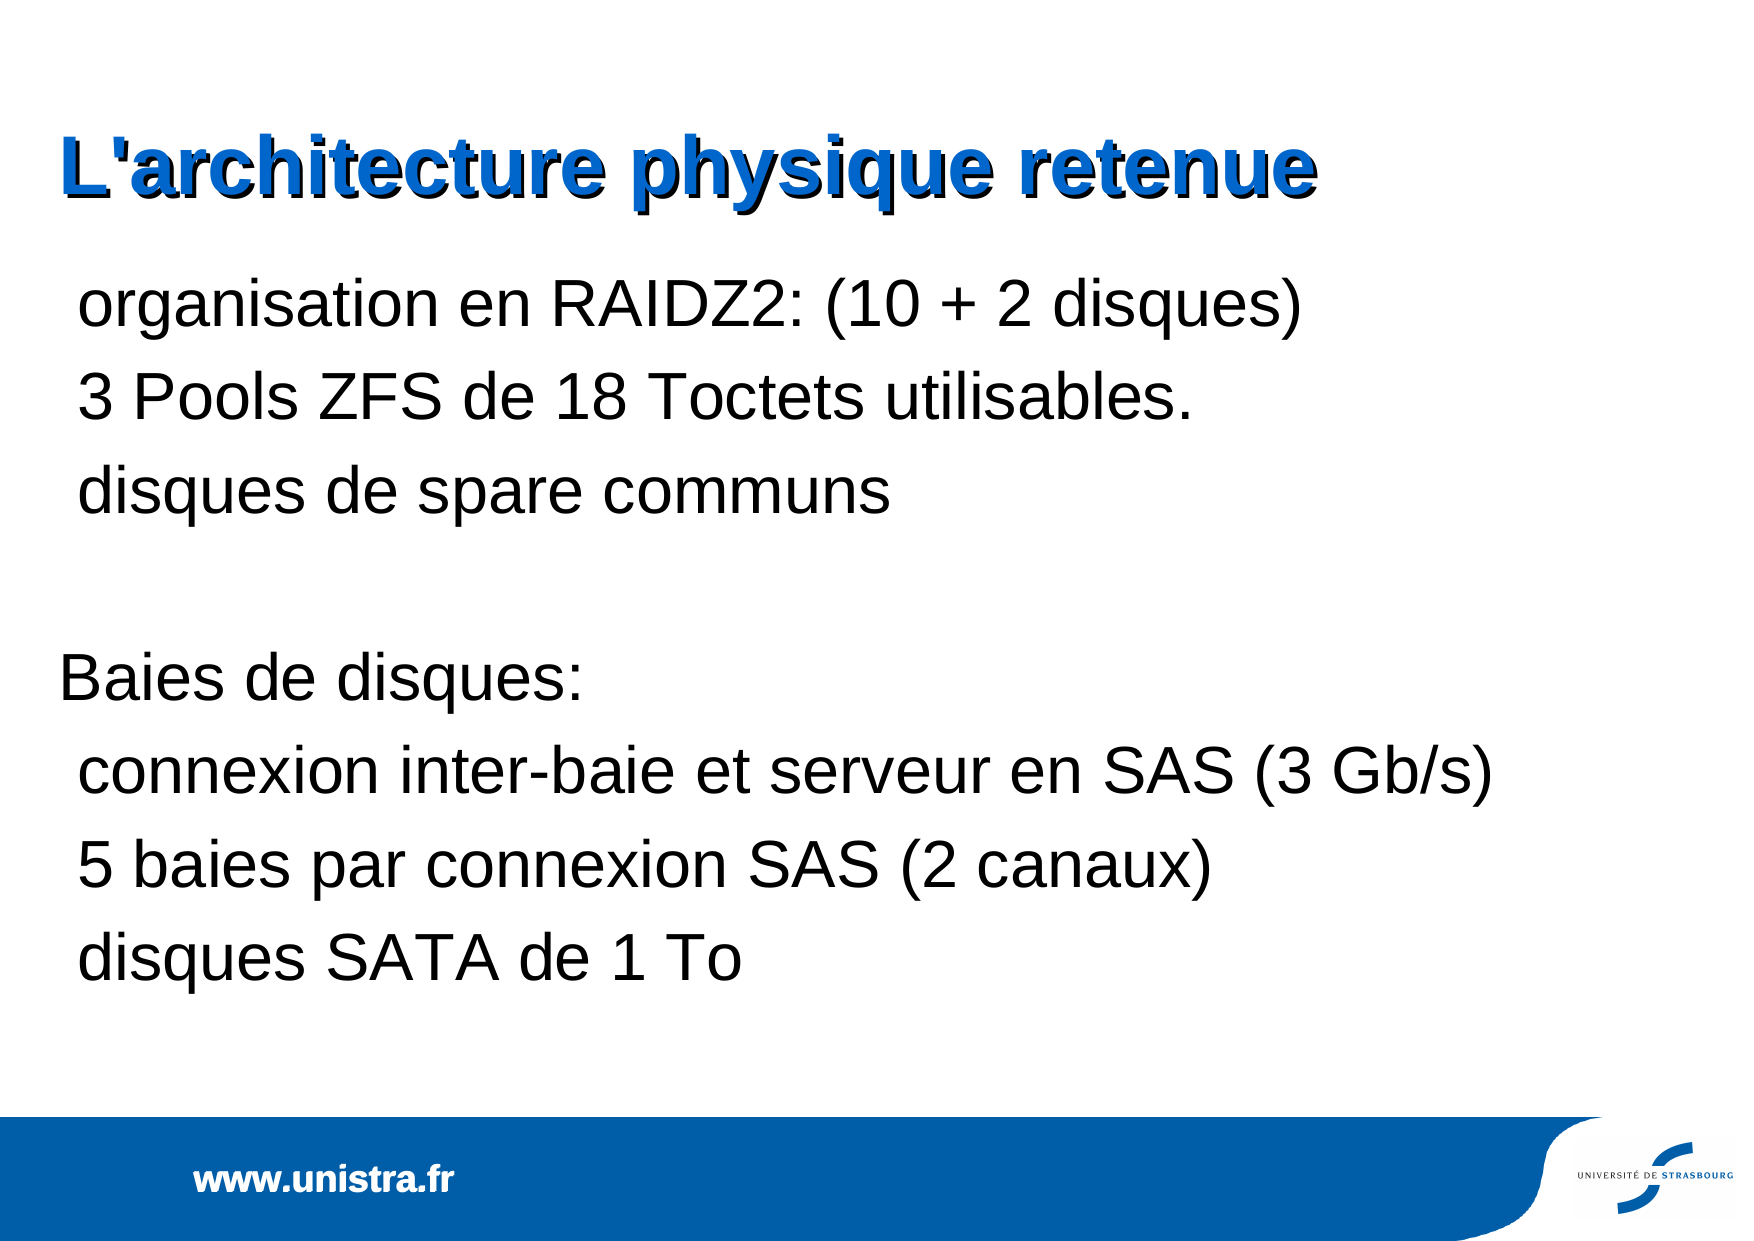

# L'architecture physique retenue
 organisation en RAIDZ2: (10 + 2 disques)
 3 Pools ZFS de 18 Toctets utilisables.
 disques de spare communs
Baies de disques:
 connexion inter-baie et serveur en SAS (3 Gb/s)
 5 baies par connexion SAS (2 canaux)
 disques SATA de 1 To